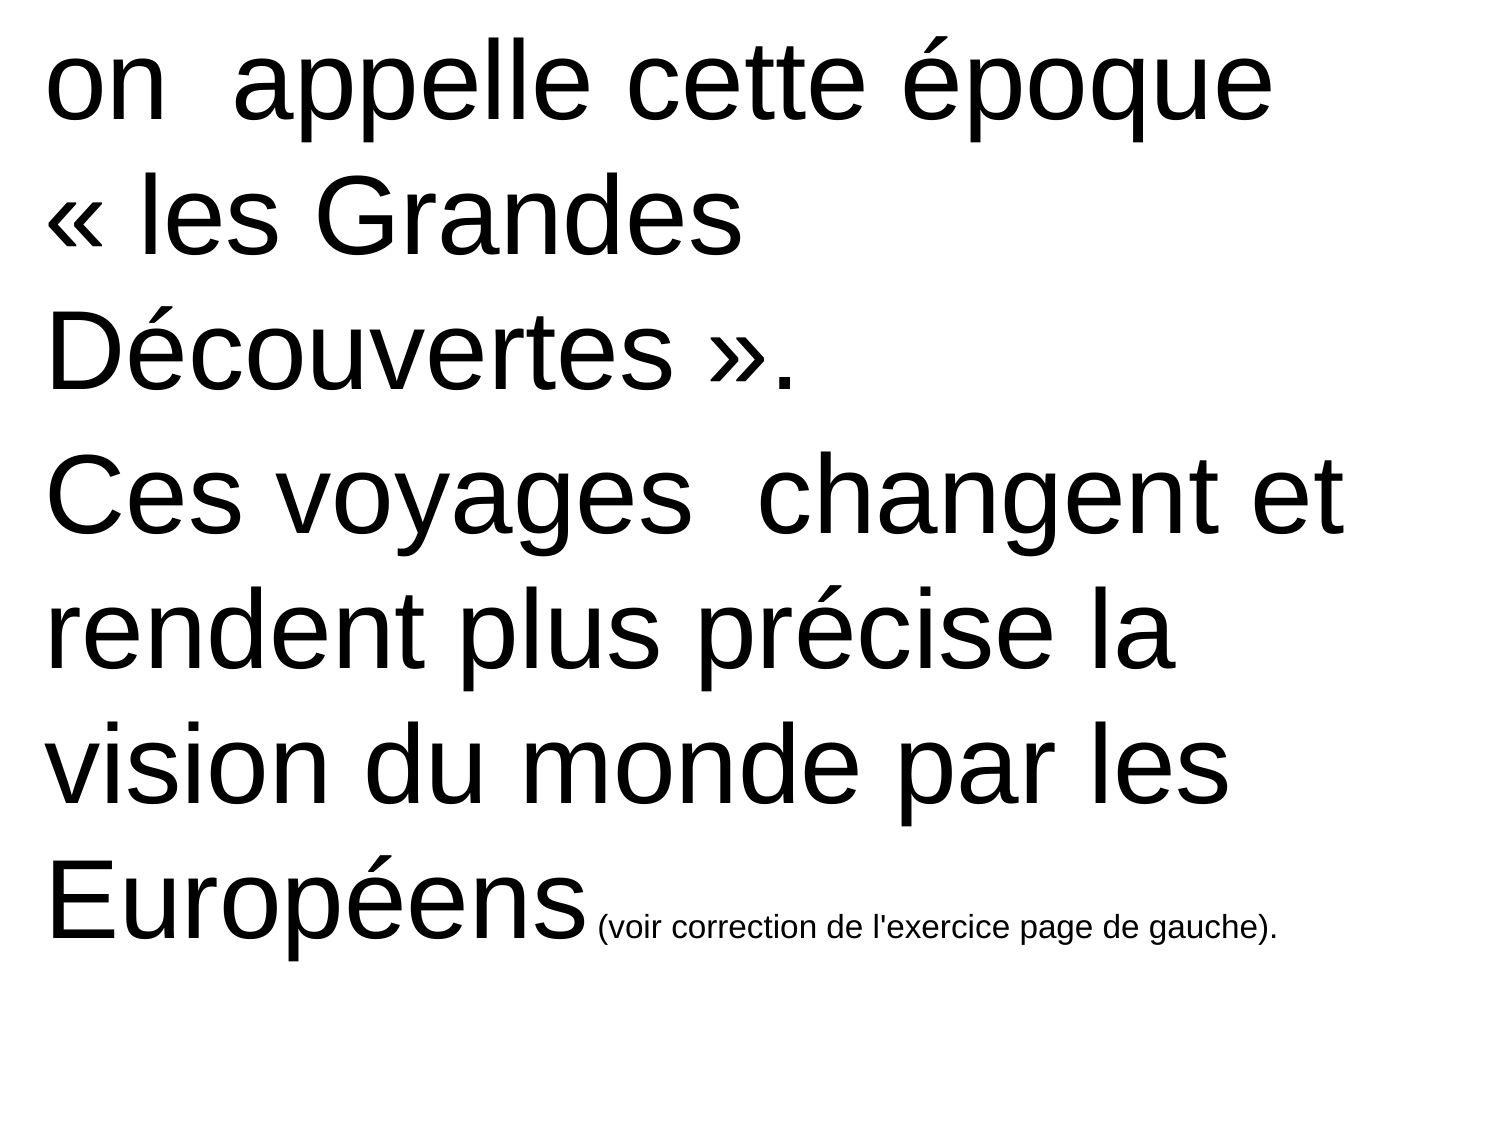

on appelle cette époque « les Grandes Découvertes ».
Ces voyages changent et rendent plus précise la vision du monde par les Européens (voir correction de l'exercice page de gauche).